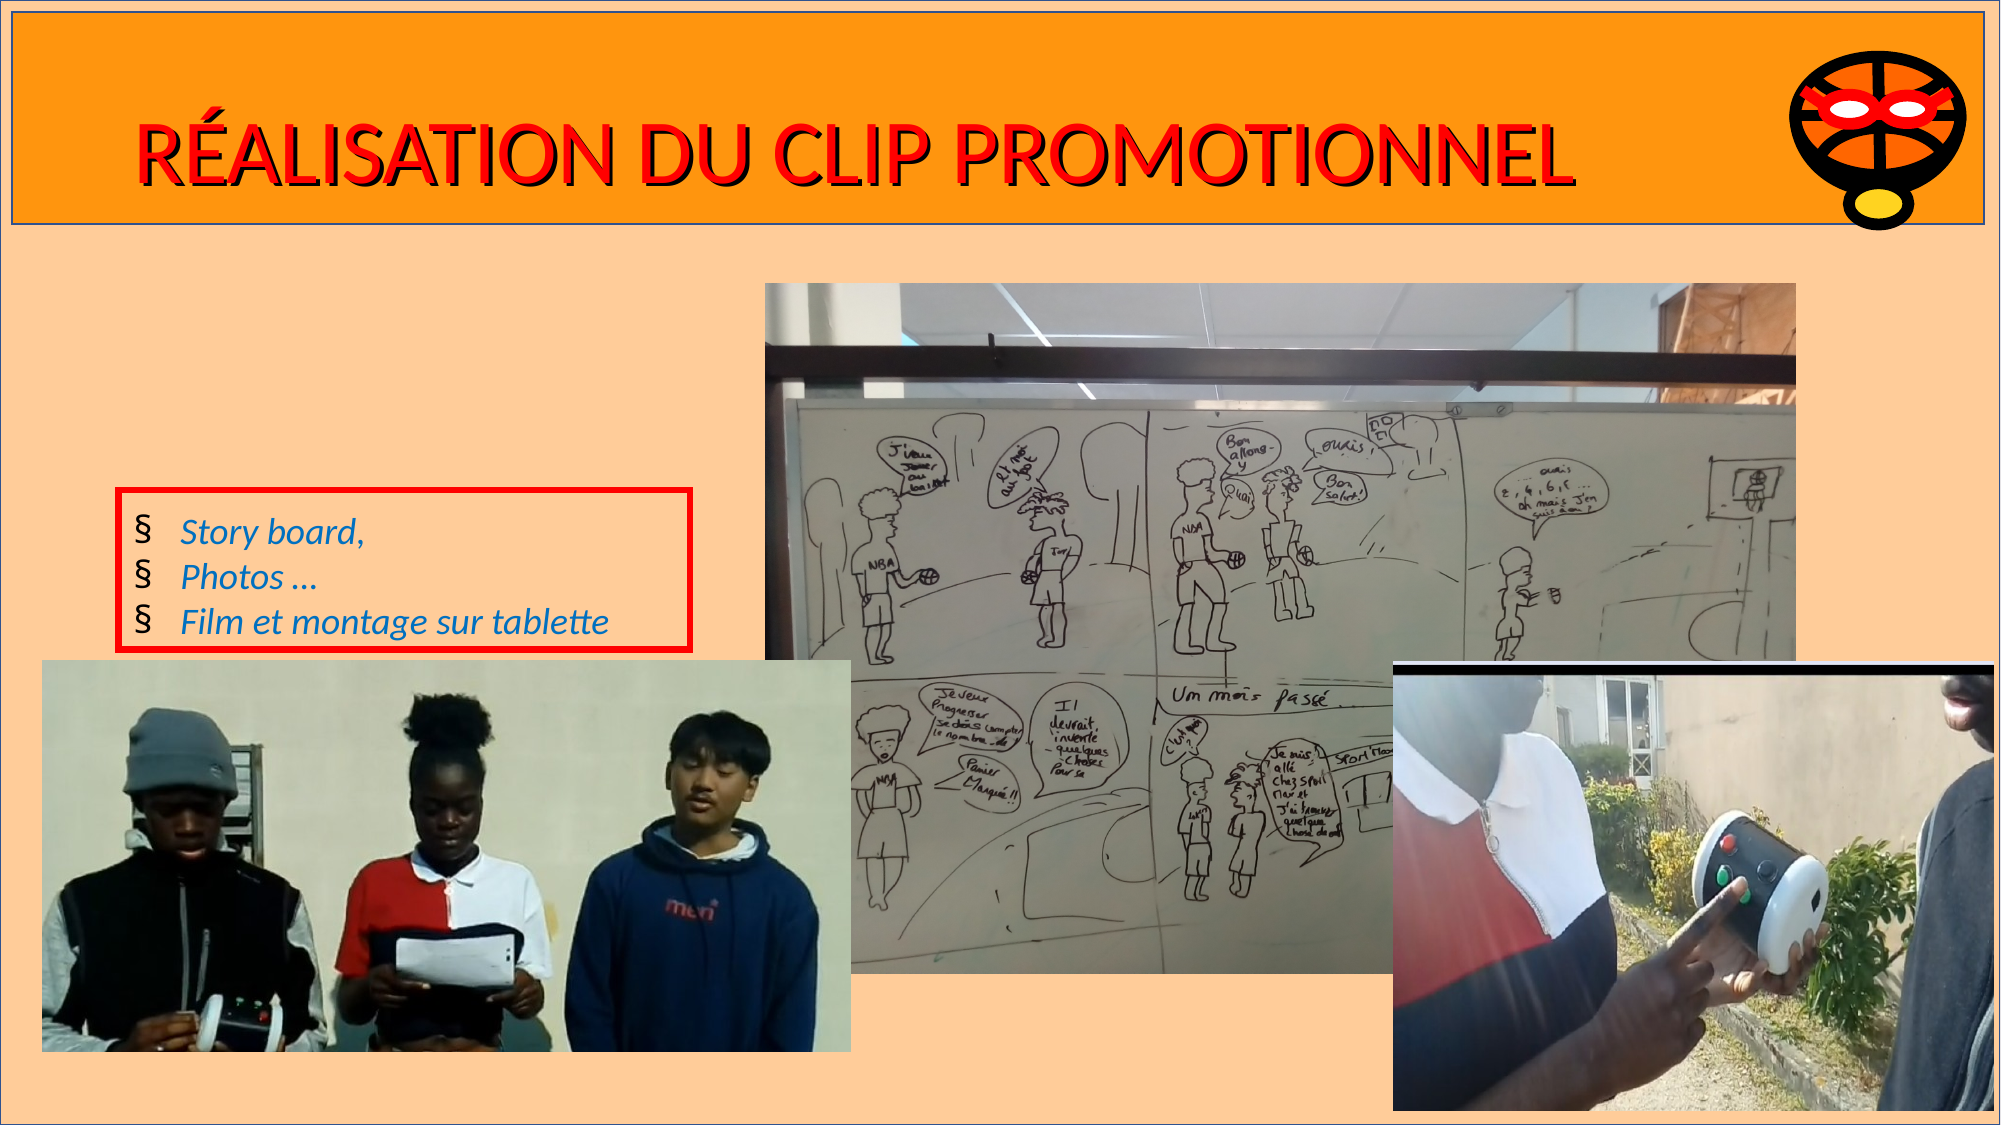

RÉALISATION DU CLIP PROMOTIONNEL
Story board,
Photos …
Film et montage sur tablette